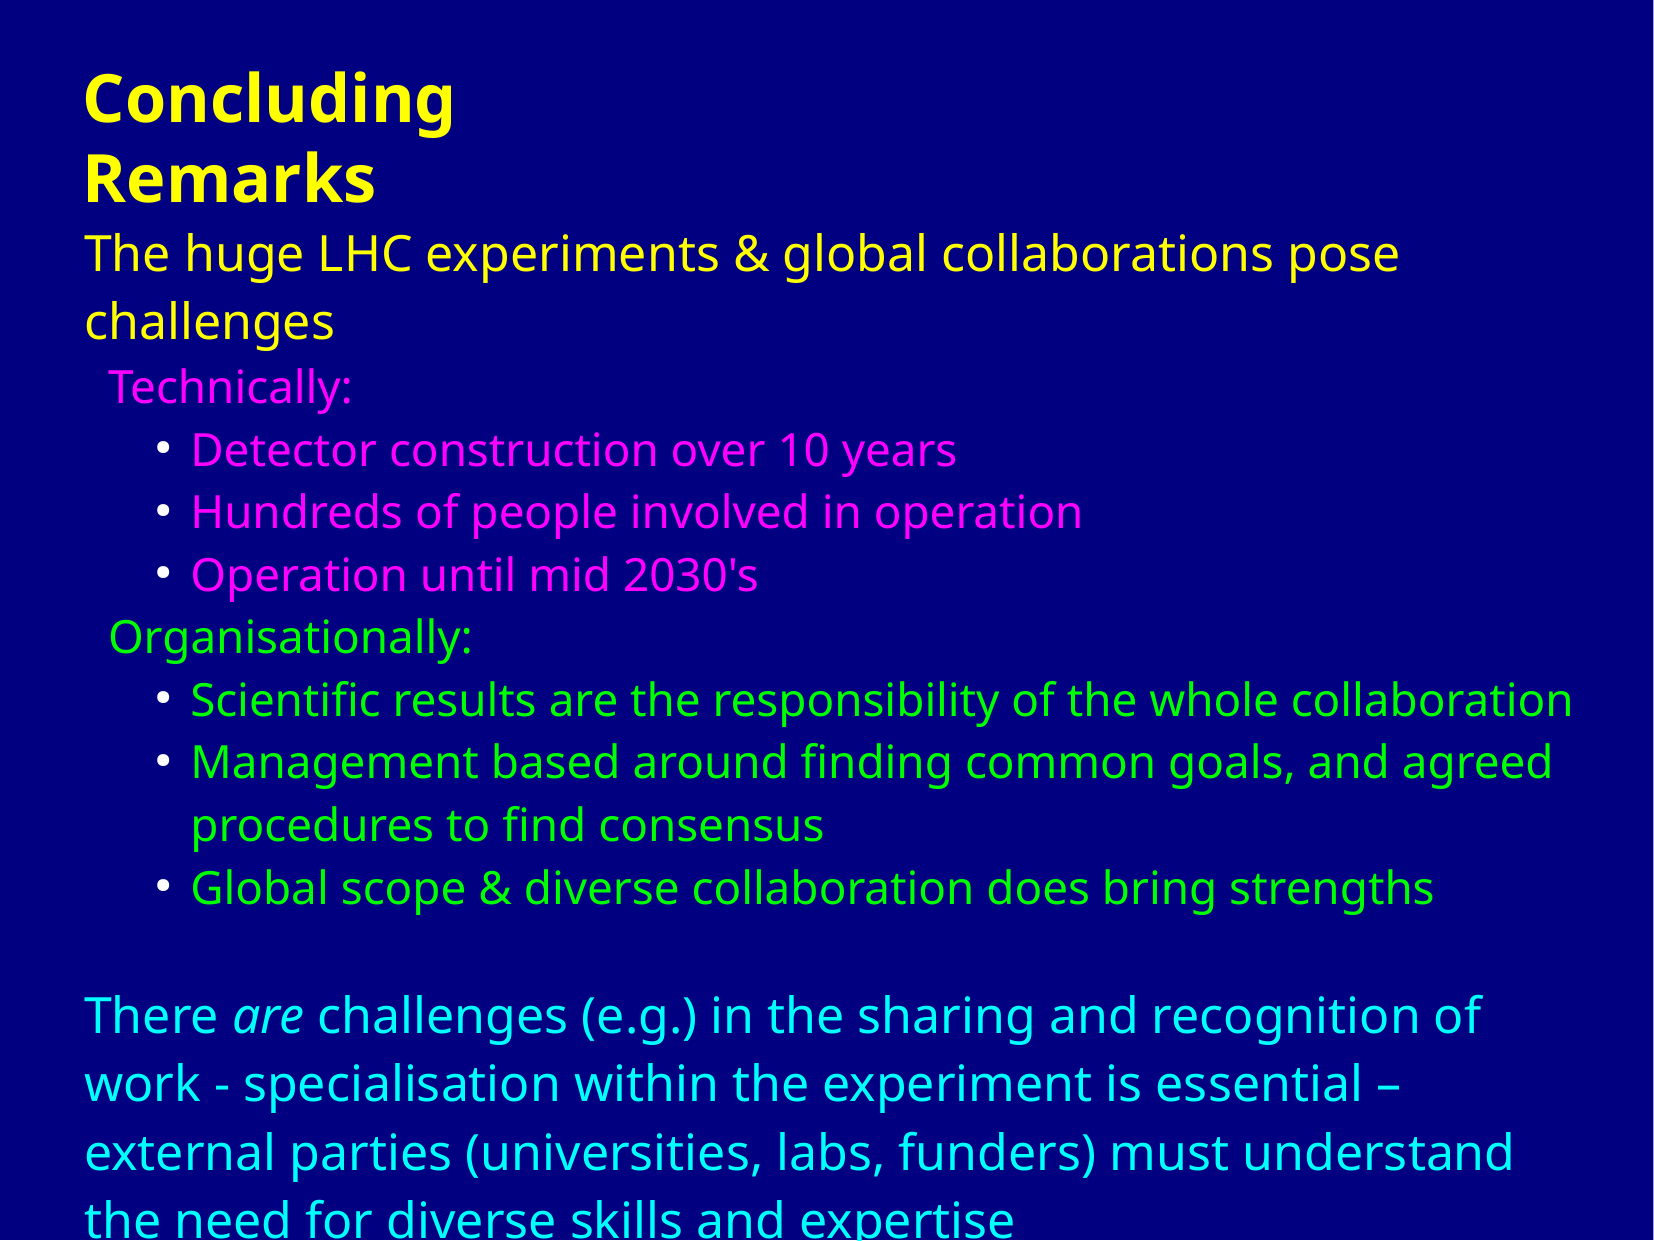

# Concluding Remarks
The huge LHC experiments & global collaborations pose challenges
 Technically:
Detector construction over 10 years
Hundreds of people involved in operation
Operation until mid 2030's
 Organisationally:
Scientific results are the responsibility of the whole collaboration
Management based around finding common goals, and agreed procedures to find consensus
Global scope & diverse collaboration does bring strengths
There are challenges (e.g.) in the sharing and recognition of work - specialisation within the experiment is essential – external parties (universities, labs, funders) must understand the need for diverse skills and expertise
The collaborations succeed in delivering fundamental science